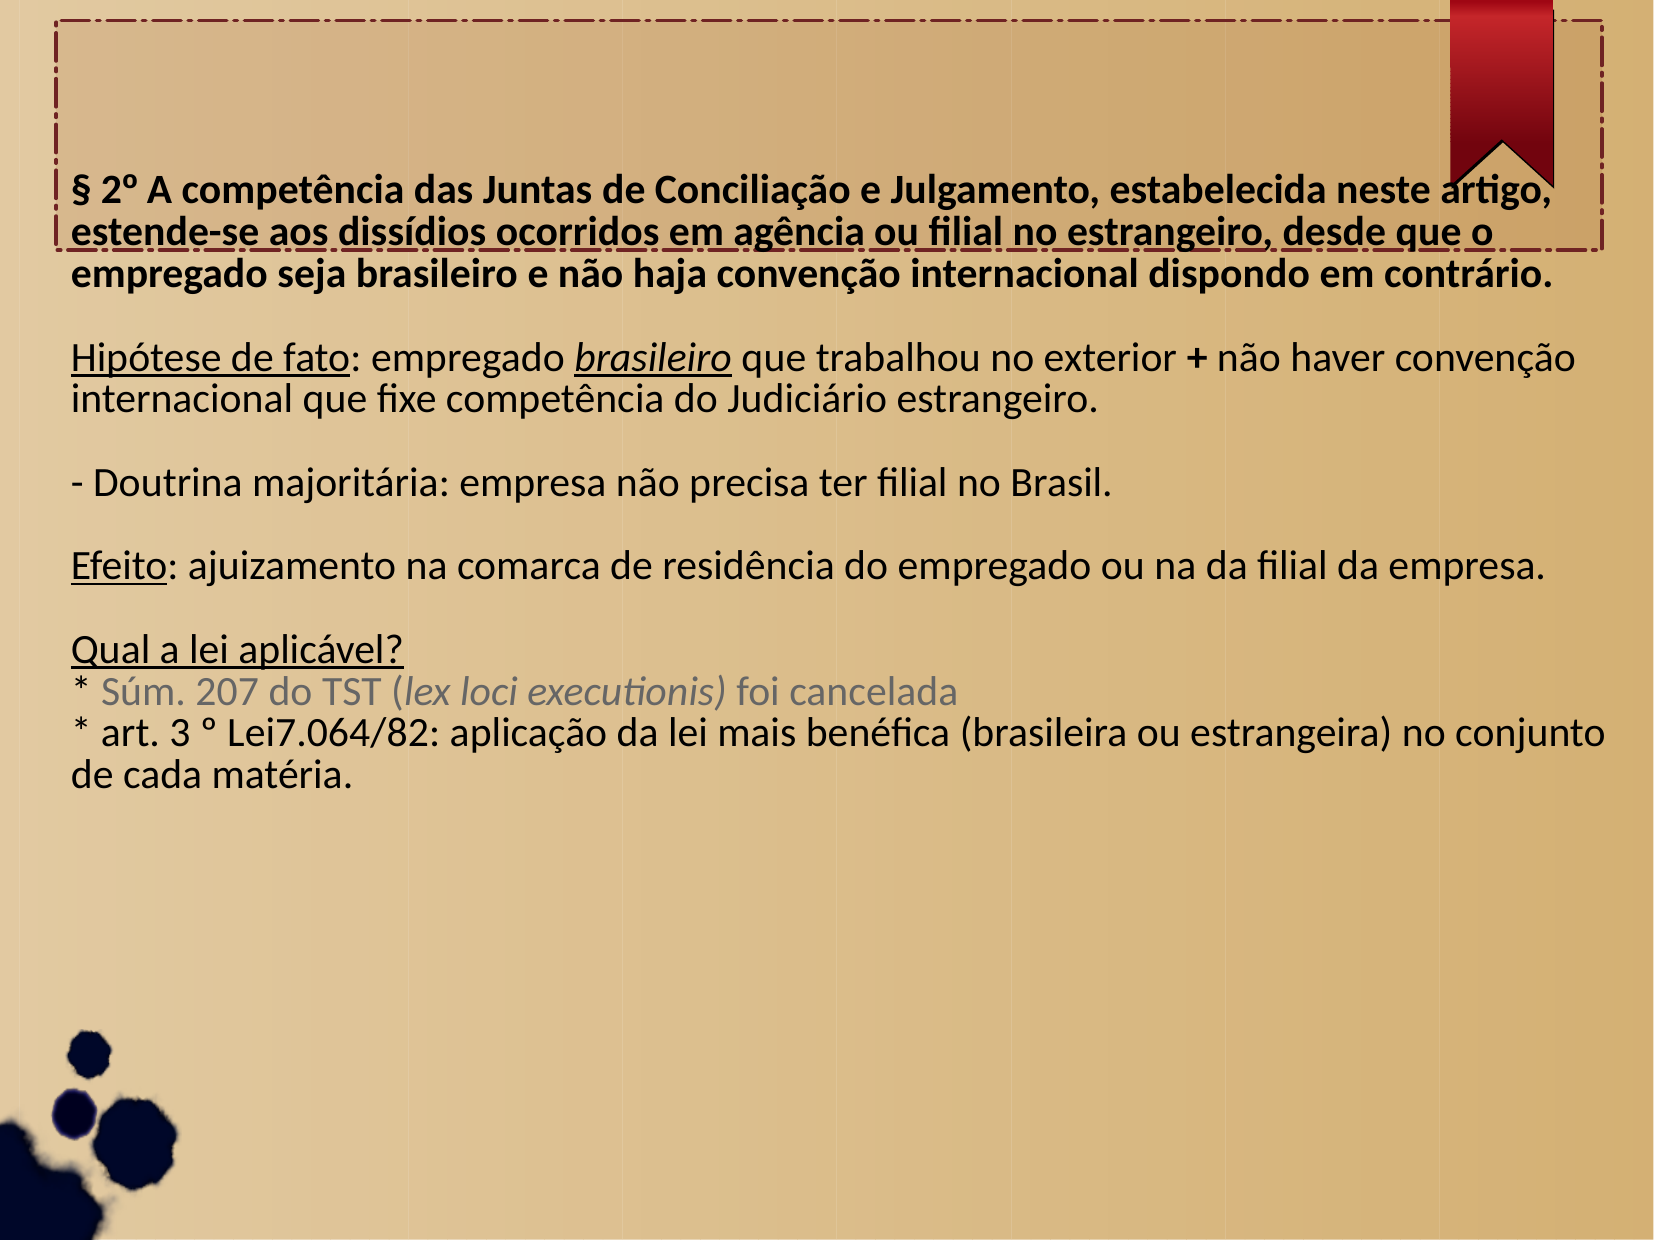

# § 2º A competência das Juntas de Conciliação e Julgamento, estabelecida neste artigo, estende-se aos dissídios ocorridos em agência ou filial no estrangeiro, desde que o empregado seja brasileiro e não haja convenção internacional dispondo em contrário. Hipótese de fato: empregado brasileiro que trabalhou no exterior + não haver convenção internacional que fixe competência do Judiciário estrangeiro. - Doutrina majoritária: empresa não precisa ter filial no Brasil. Efeito: ajuizamento na comarca de residência do empregado ou na da filial da empresa. Qual a lei aplicável? * Súm. 207 do TST (lex loci executionis) foi cancelada * art. 3 º Lei7.064/82: aplicação da lei mais benéfica (brasileira ou estrangeira) no conjunto de cada matéria.